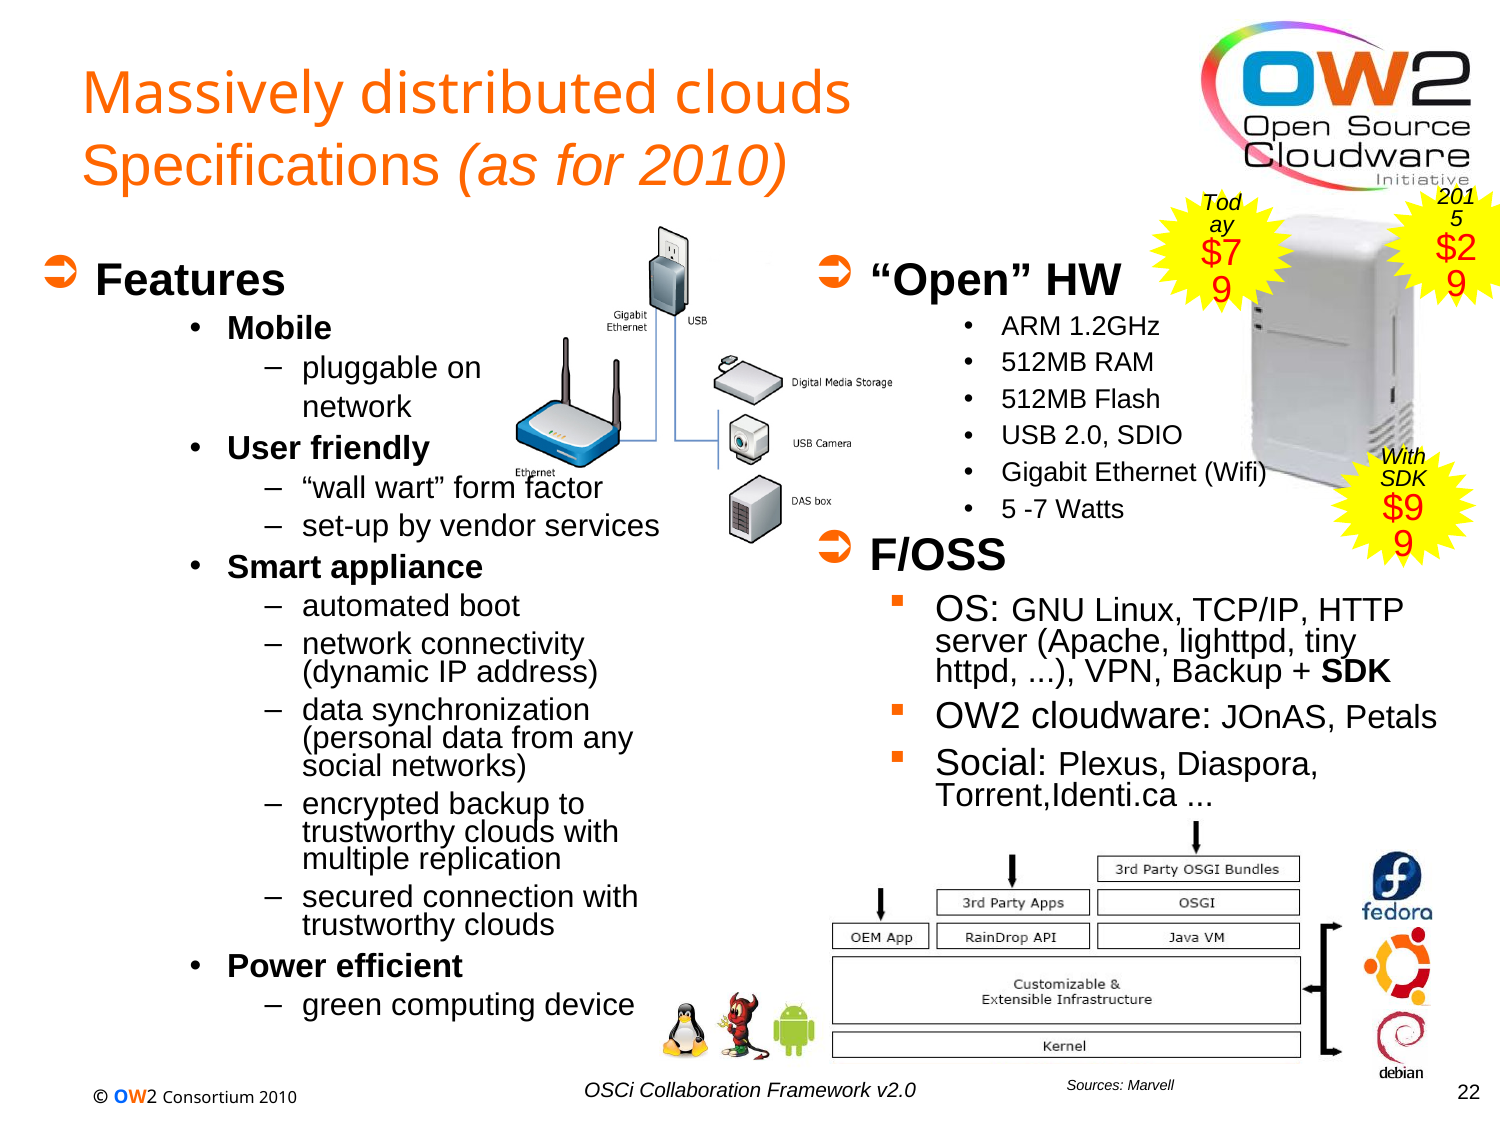

# Massively distributed clouds Specifications (as for 2010)
2015
$29
Today
$79
Features
Mobile
pluggable on
network
User friendly
“wall wart” form factor
set-up by vendor services
Smart appliance
automated boot
network connectivity (dynamic IP address)
data synchronization (personal data from any social networks)
encrypted backup to trustworthy clouds with multiple replication
secured connection with trustworthy clouds
Power efficient
green computing device
“Open” HW
ARM 1.2GHz
512MB RAM
512MB Flash
USB 2.0, SDIO
Gigabit Ethernet (Wifi)
5 -7 Watts
F/OSS
OS: GNU Linux, TCP/IP, HTTP server (Apache, lighttpd, tiny httpd, ...), VPN, Backup + SDK
OW2 cloudware: JOnAS, Petals
Social: Plexus, Diaspora, Torrent,Identi.ca ...
With SDK
$99
Sources: Marvell